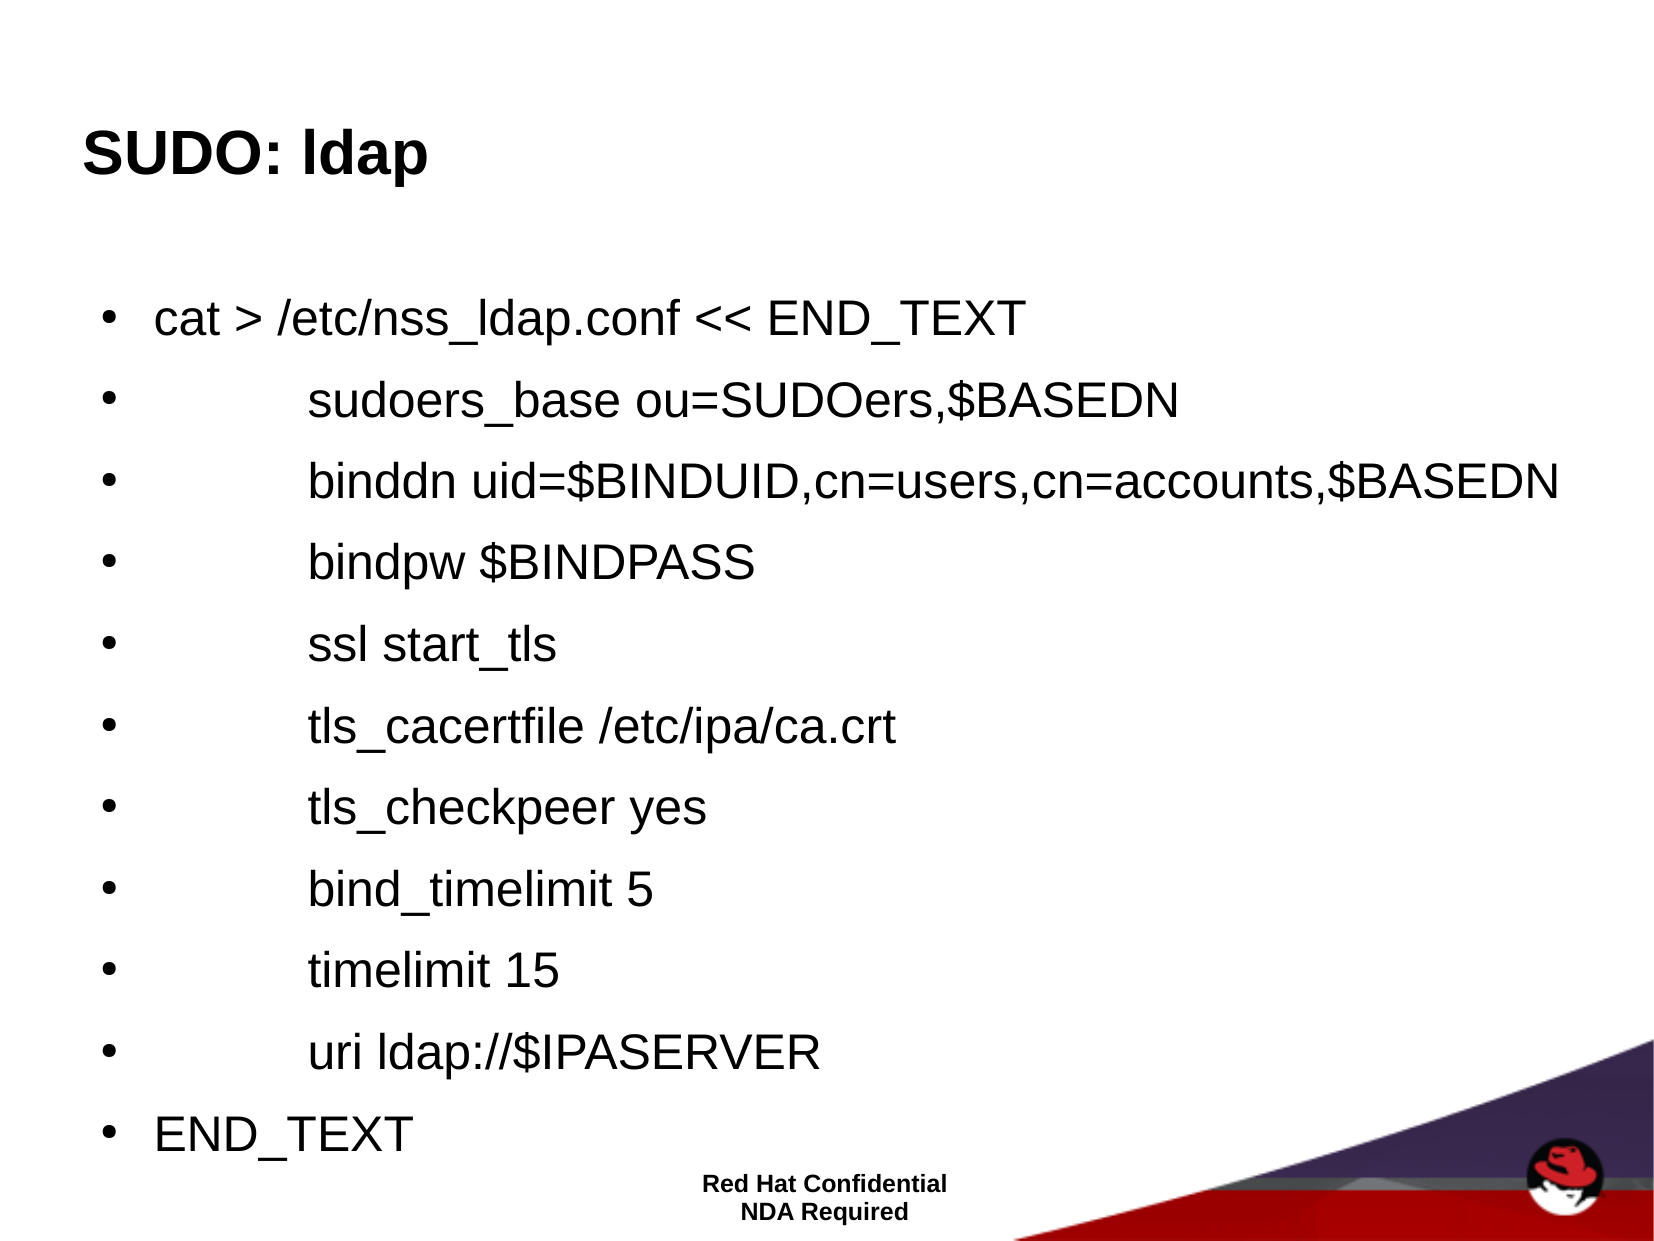

# SUDO: ldap
cat > /etc/nss_ldap.conf << END_TEXT
 sudoers_base ou=SUDOers,$BASEDN
 binddn uid=$BINDUID,cn=users,cn=accounts,$BASEDN
 bindpw $BINDPASS
 ssl start_tls
 tls_cacertfile /etc/ipa/ca.crt
 tls_checkpeer yes
 bind_timelimit 5
 timelimit 15
 uri ldap://$IPASERVER
END_TEXT